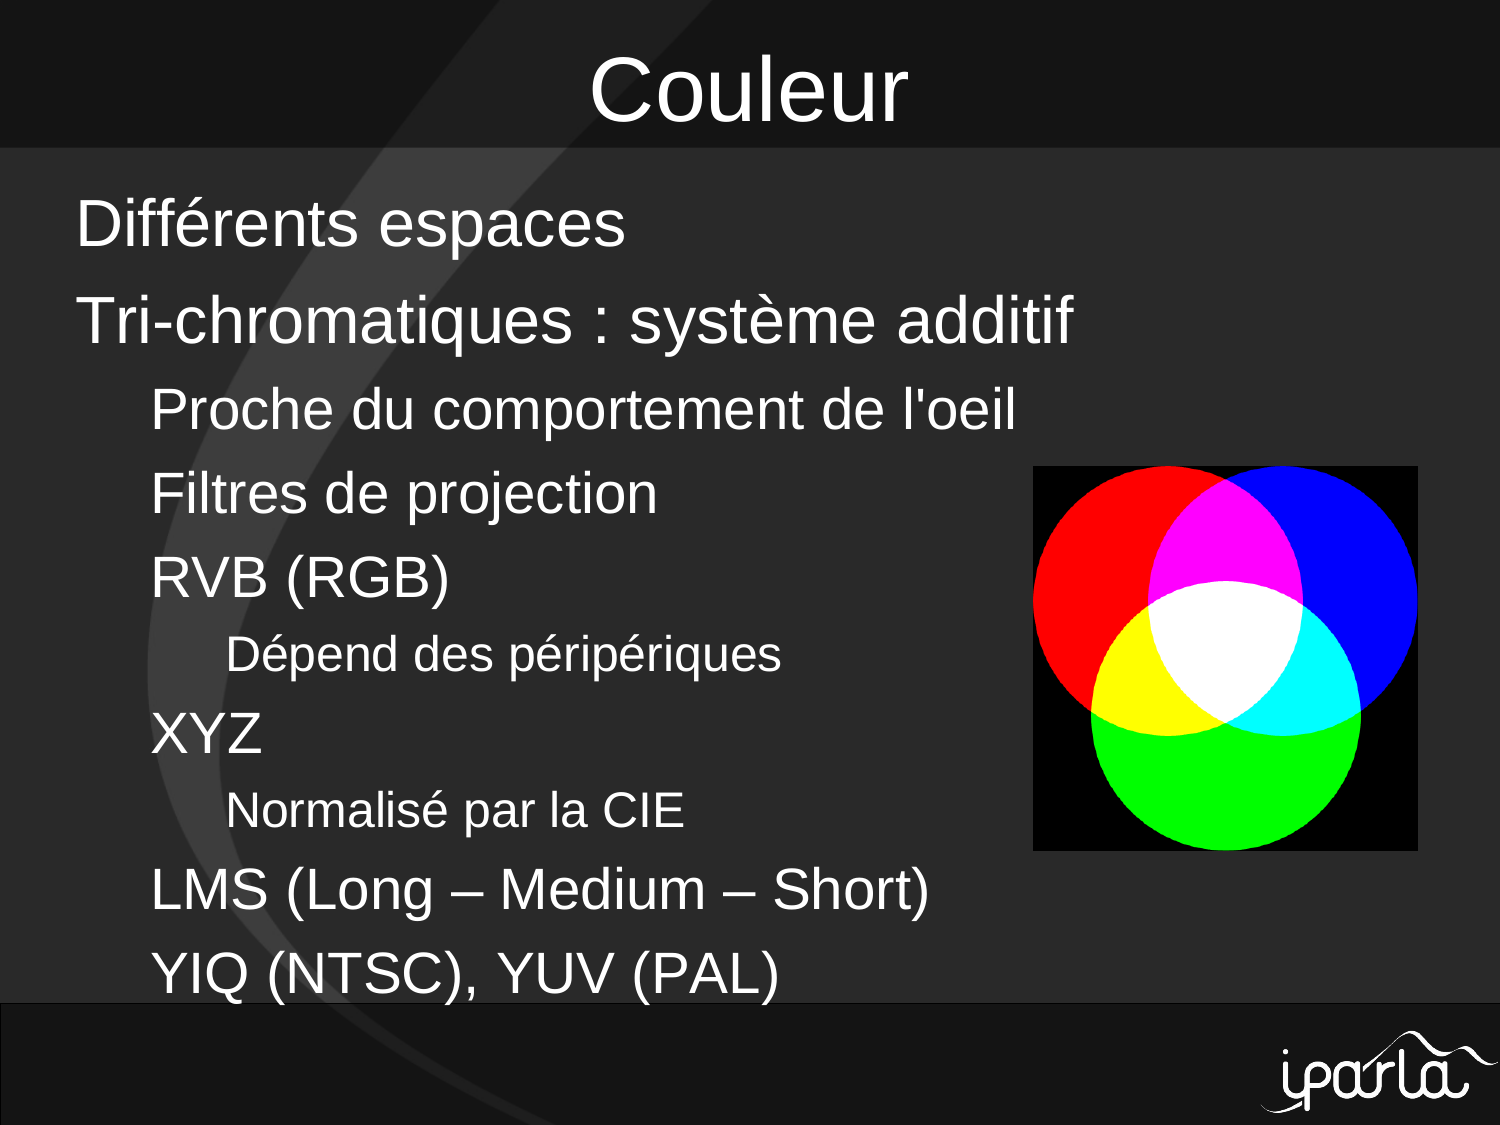

# Couleur
Différents espaces
Tri-chromatiques : système additif
Proche du comportement de l'oeil
Filtres de projection
RVB (RGB)
Dépend des péripériques
XYZ
Normalisé par la CIE
LMS (Long – Medium – Short)
YIQ (NTSC), YUV (PAL)